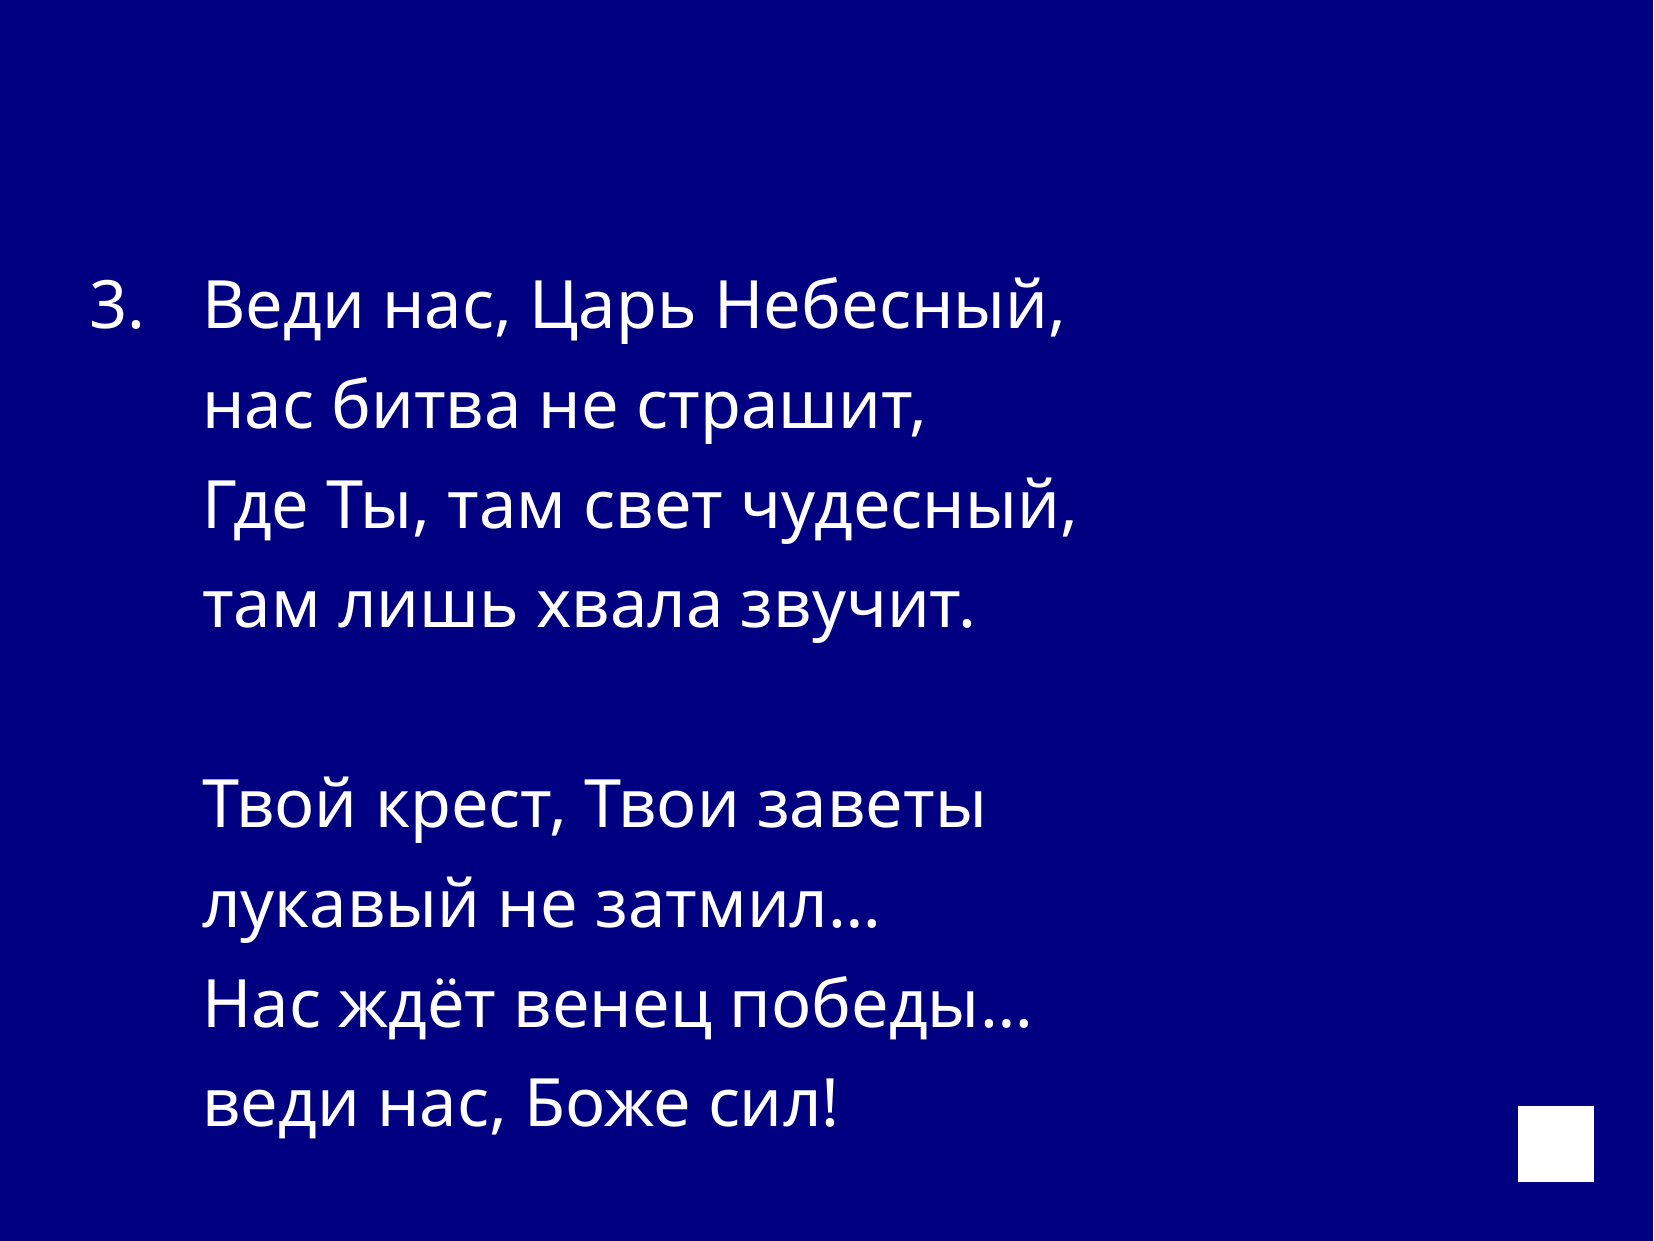

3.	Веди нас, Царь Небесный,
	нас битва не страшит,
	Где Ты, там свет чудесный,
	там лишь хвала звучит.
	Твой крест, Твои заветы
	лукавый не затмил…
	Нас ждёт венец победы…
	веди нас, Боже сил!